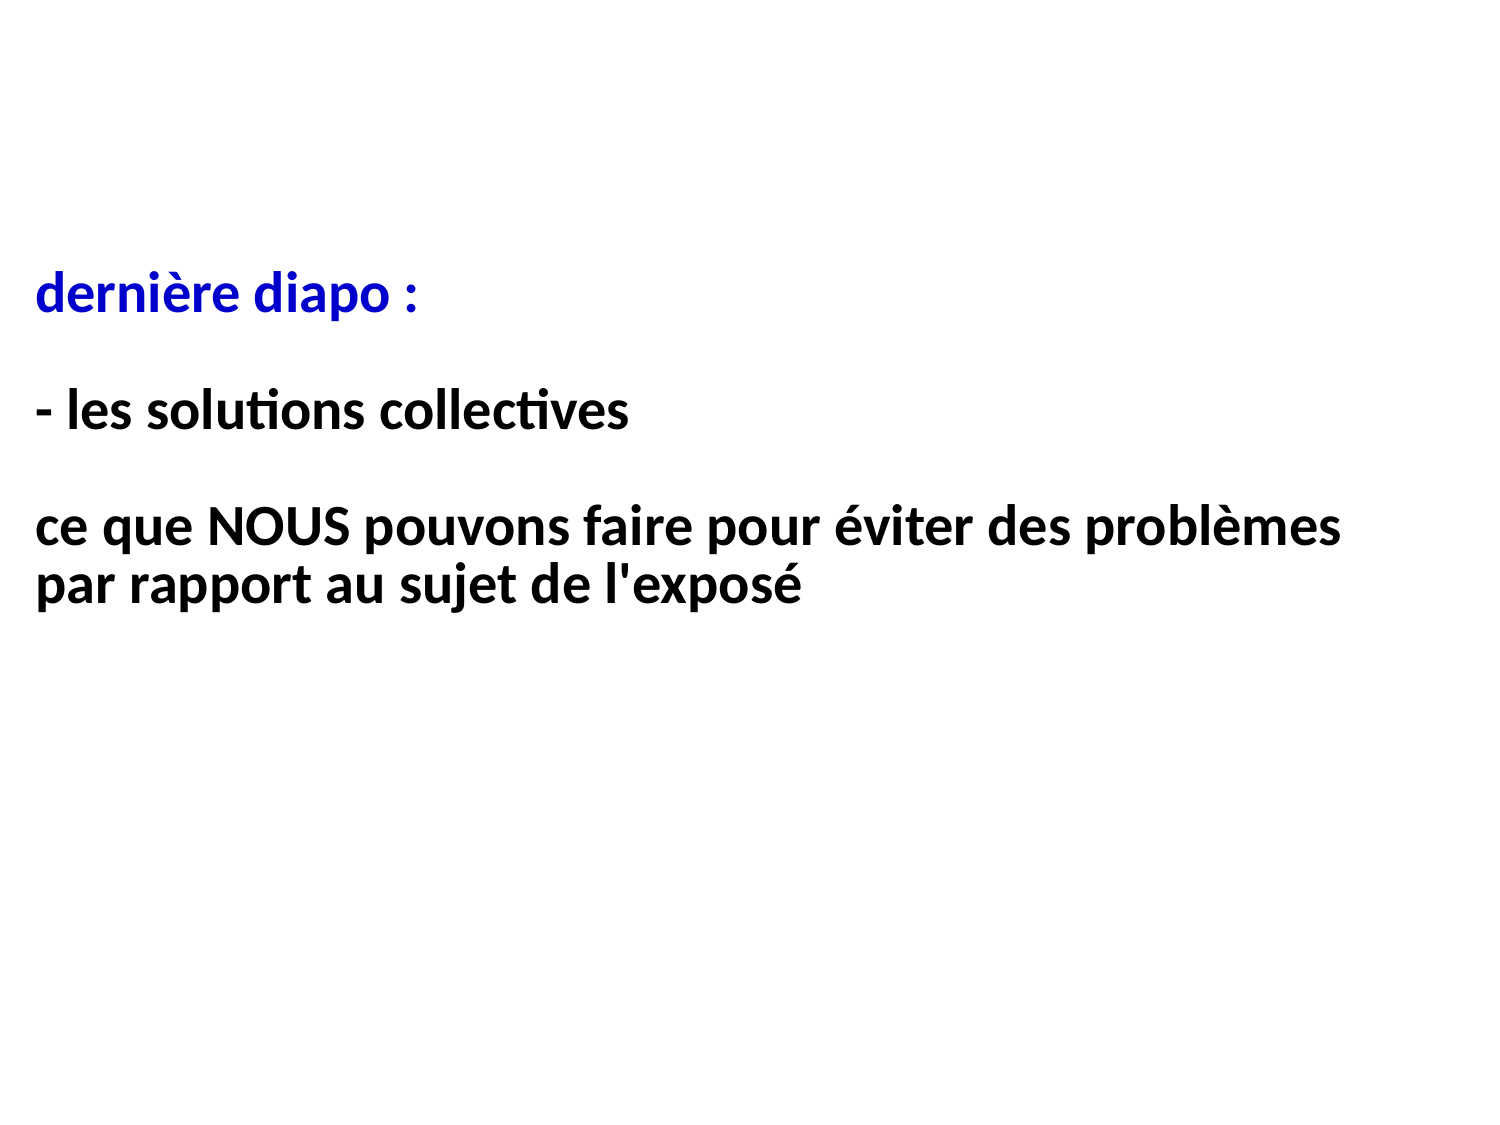

# dernière diapo : - les solutions collectives ce que NOUS pouvons faire pour éviter des problèmes par rapport au sujet de l'exposé